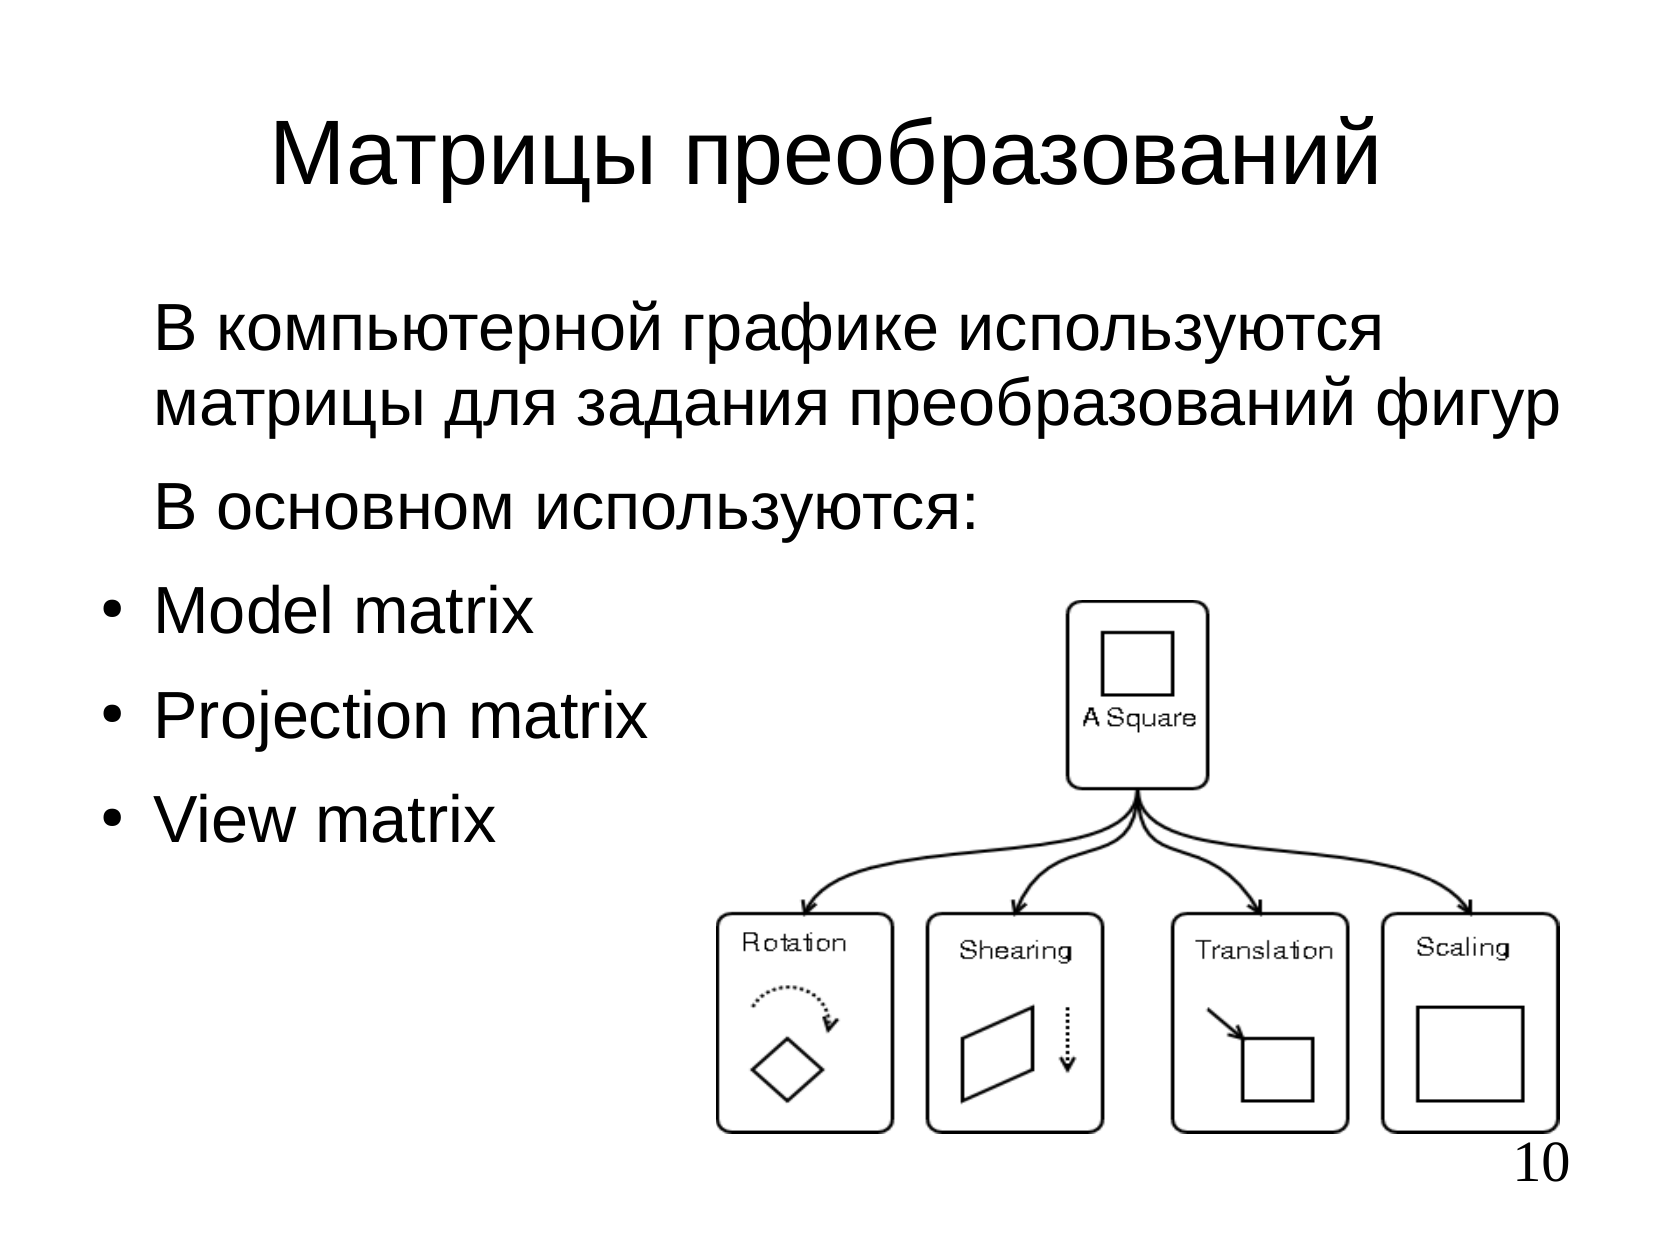

# Матрицы преобразований
В компьютерной графике используются матрицы для задания преобразований фигур
В основном используются:
Model matrix
Projection matrix
View matrix
10